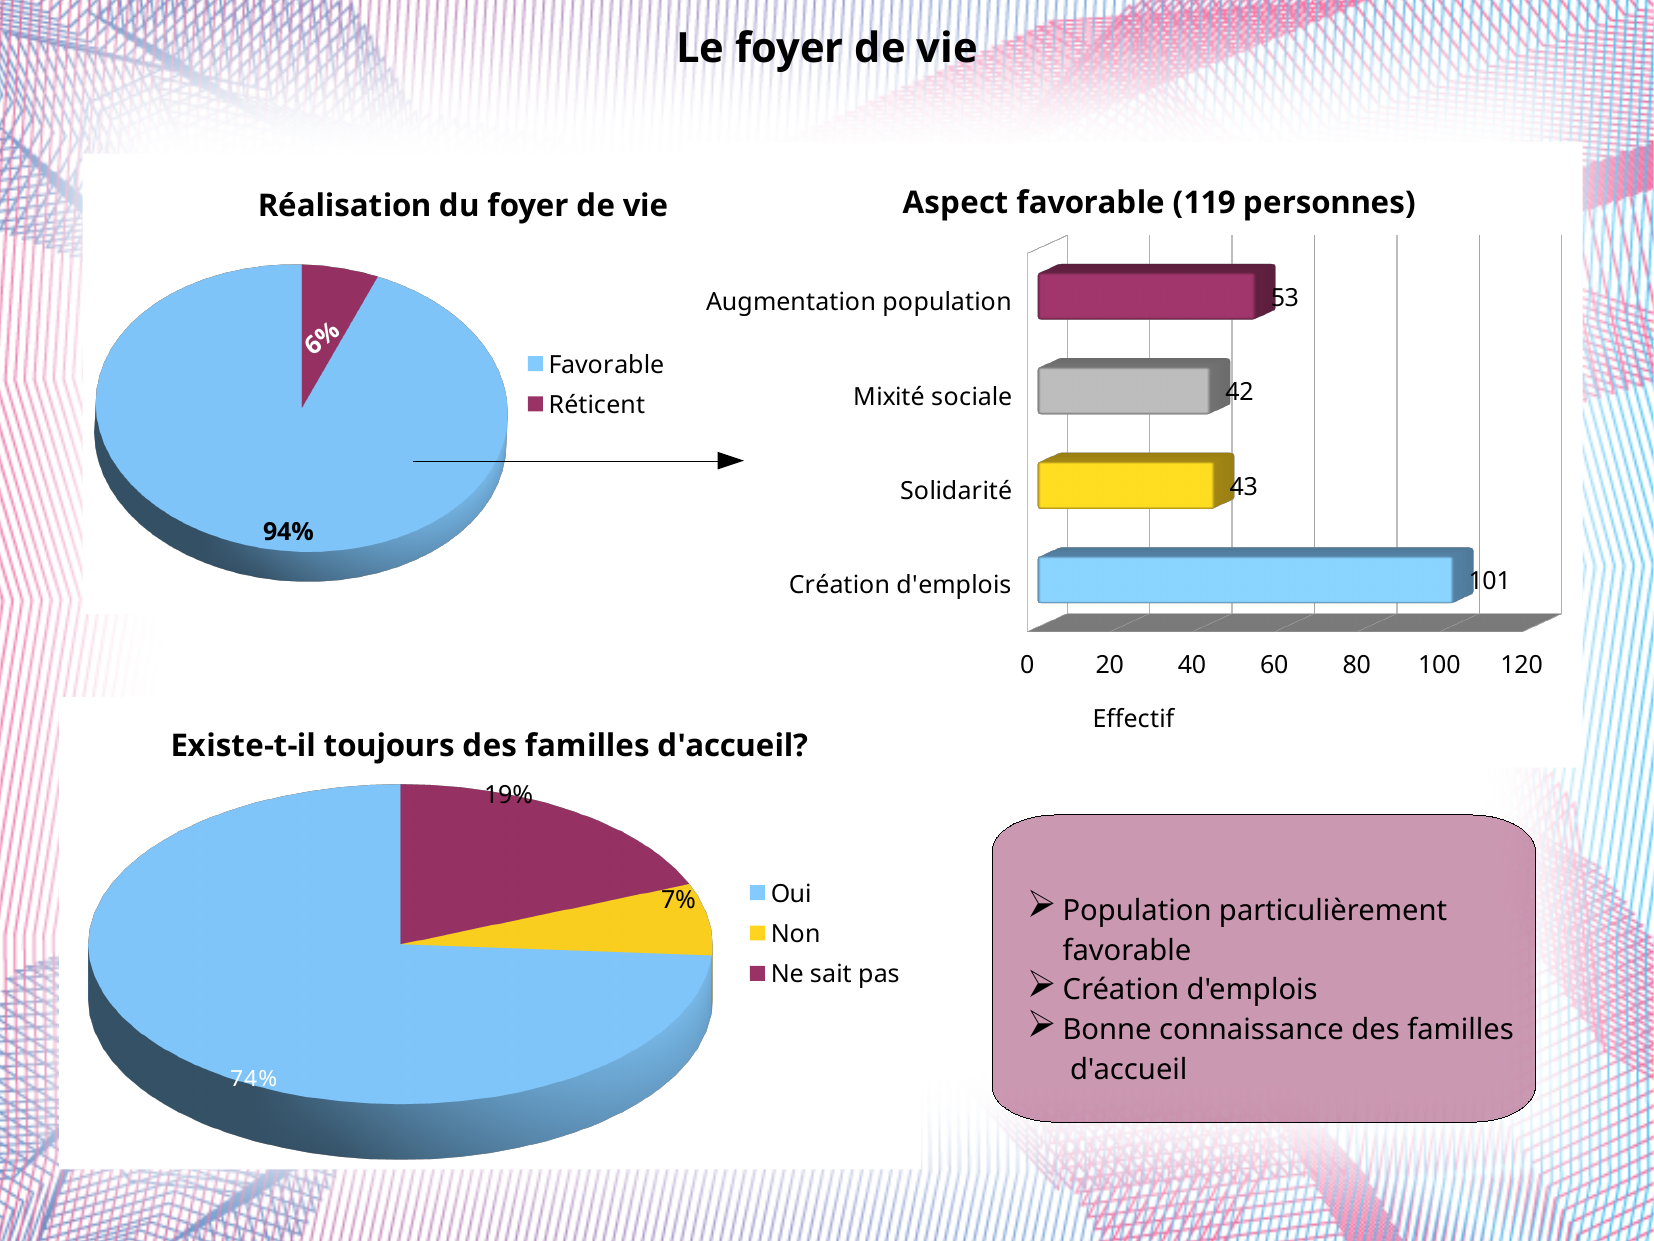

Le foyer de vie
[unsupported chart]
[unsupported chart]
[unsupported chart]
Population particulièrement
favorable
Création d'emplois
Bonne connaissance des familles
 d'accueil